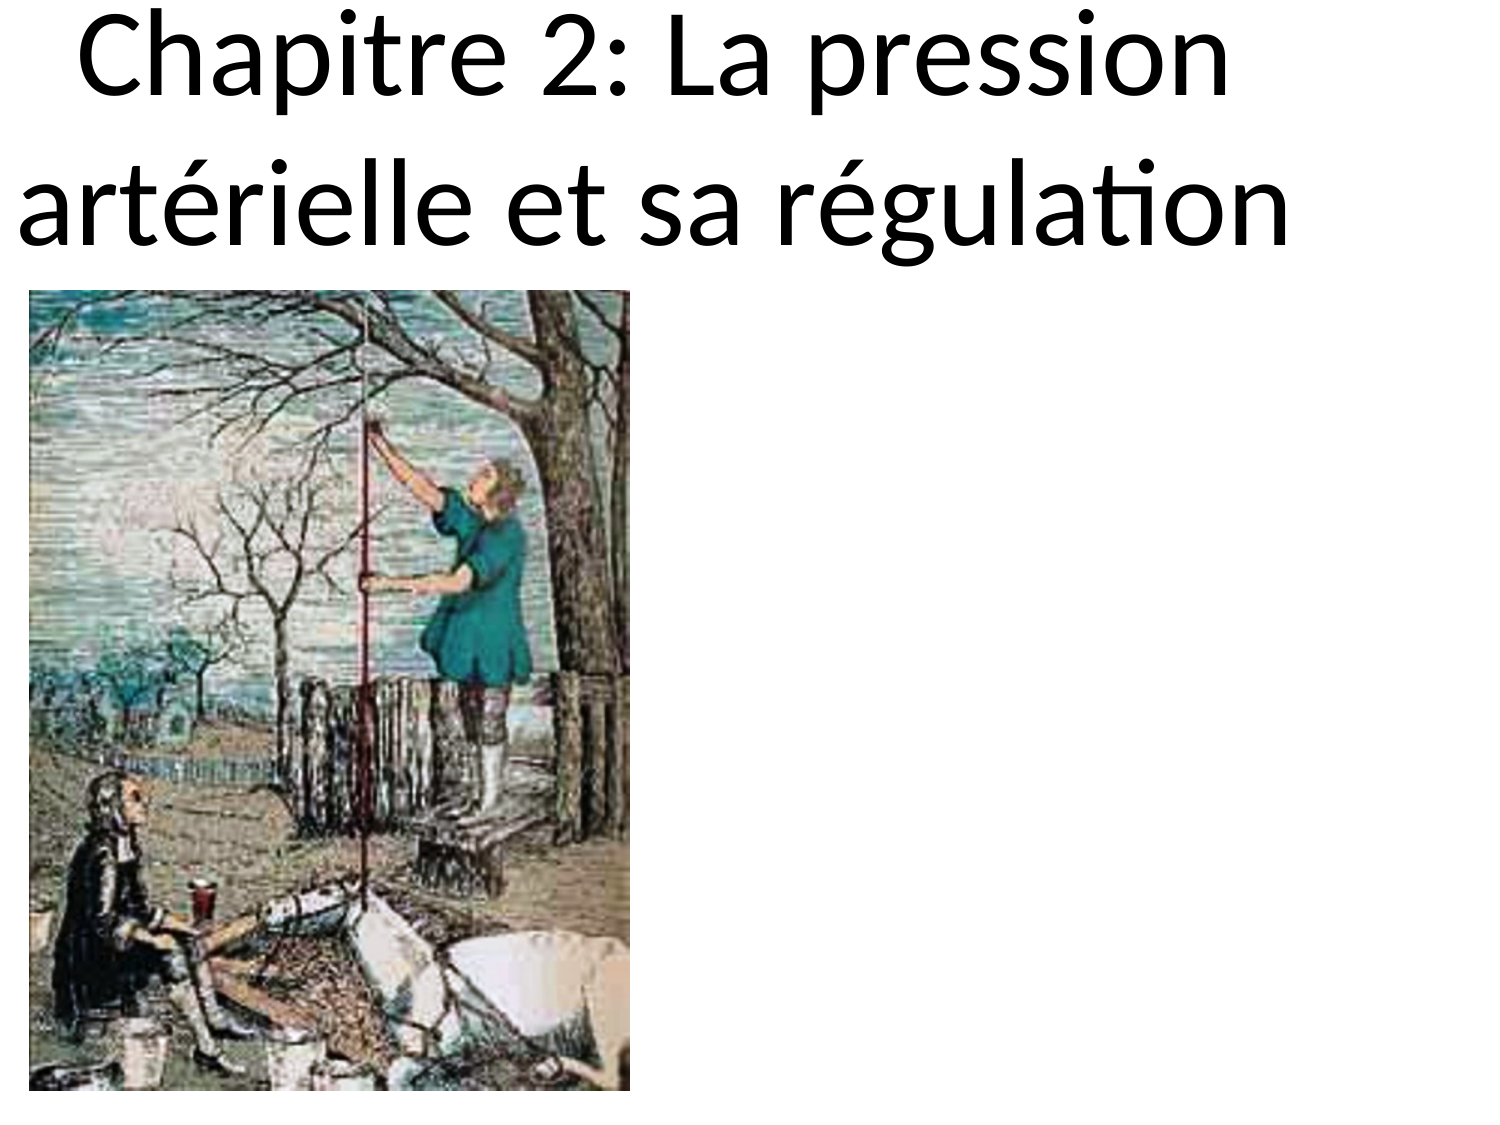

Chapitre 2: La pression artérielle et sa régulation
#